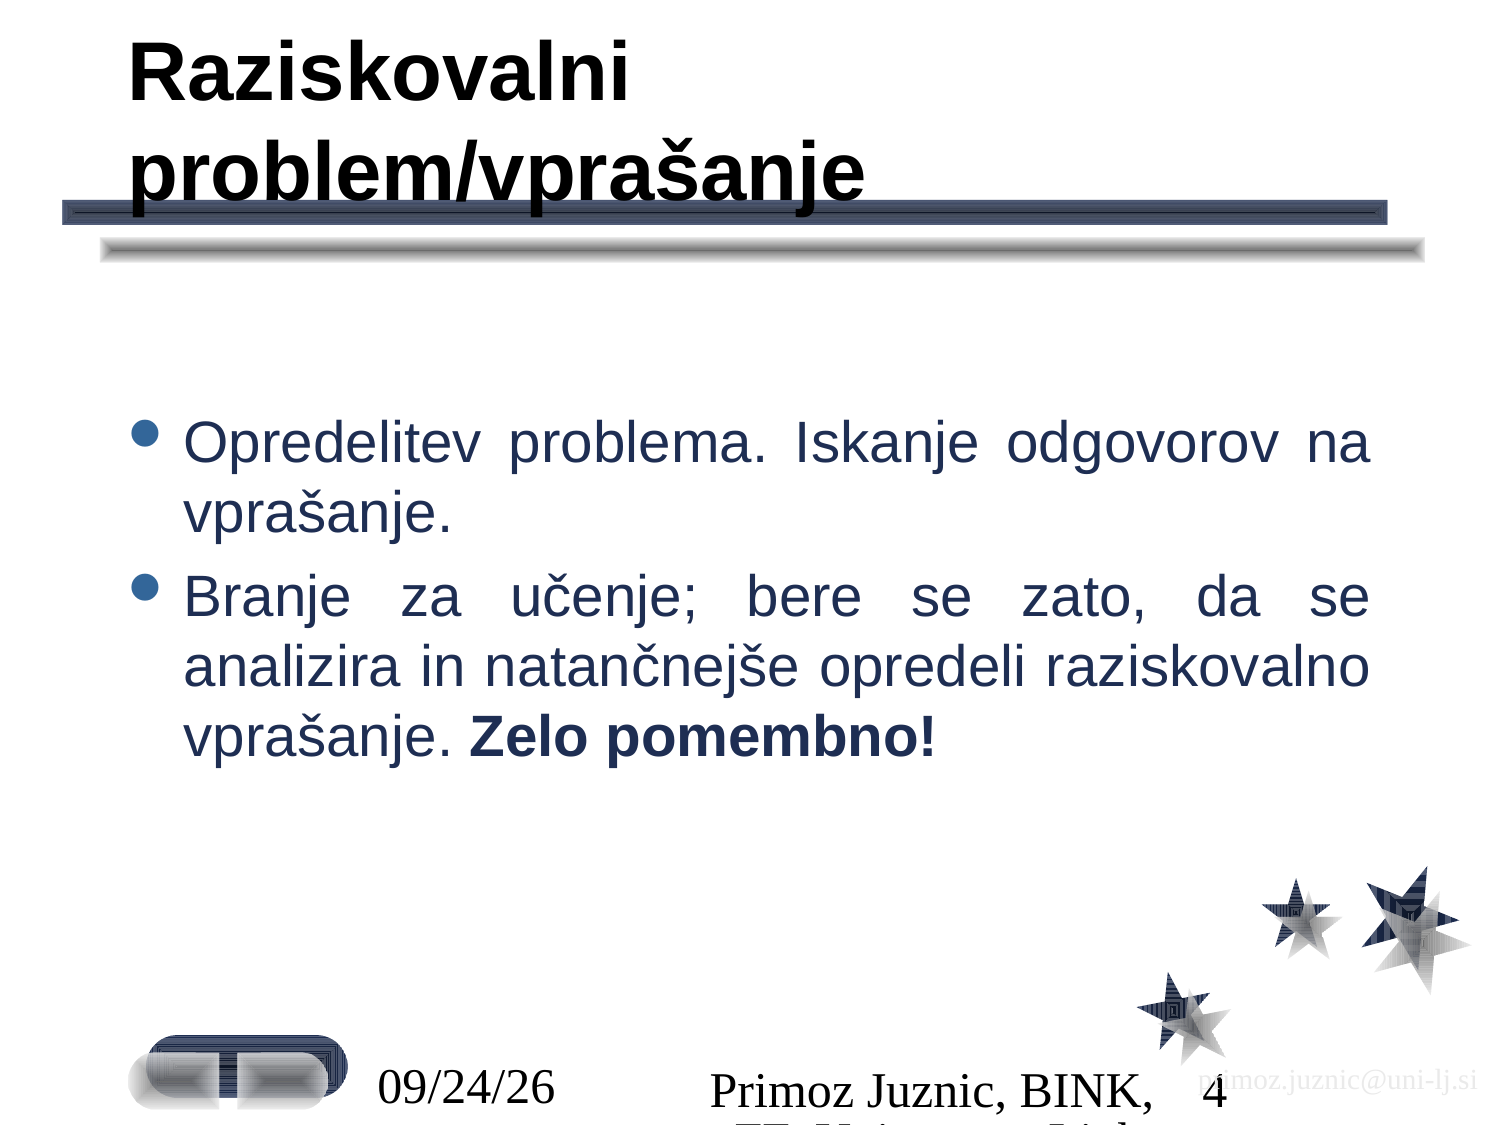

# Raziskovalni problem/vprašanje
Opredelitev problema. Iskanje odgovorov na vprašanje.
Branje za učenje; bere se zato, da se analizira in natančnejše opredeli raziskovalno vprašanje. Zelo pomembno!
Primoz Juznic, BINK, FF, Univerza v Ljubljani
4